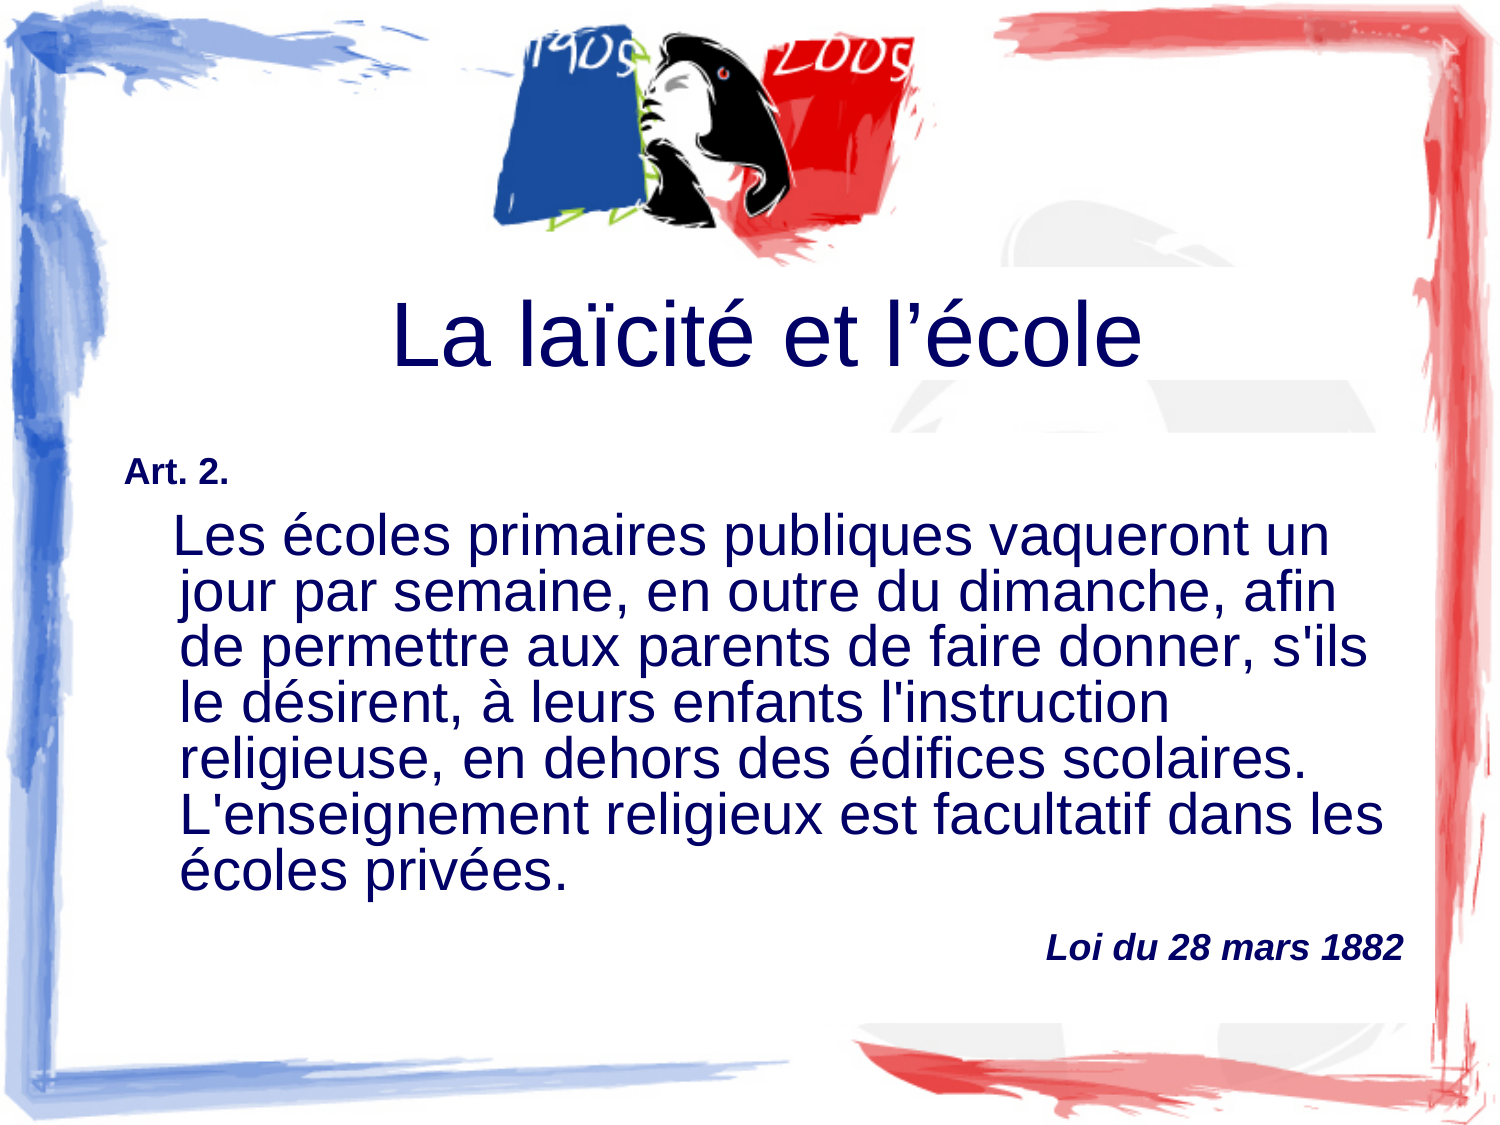

# La laïcité et l’école
Art. 2.
 Les écoles primaires publiques vaqueront un jour par semaine, en outre du dimanche, afin de permettre aux parents de faire donner, s'ils le désirent, à leurs enfants l'instruction religieuse, en dehors des édifices scolaires. L'enseignement religieux est facultatif dans les écoles privées.
Loi du 28 mars 1882